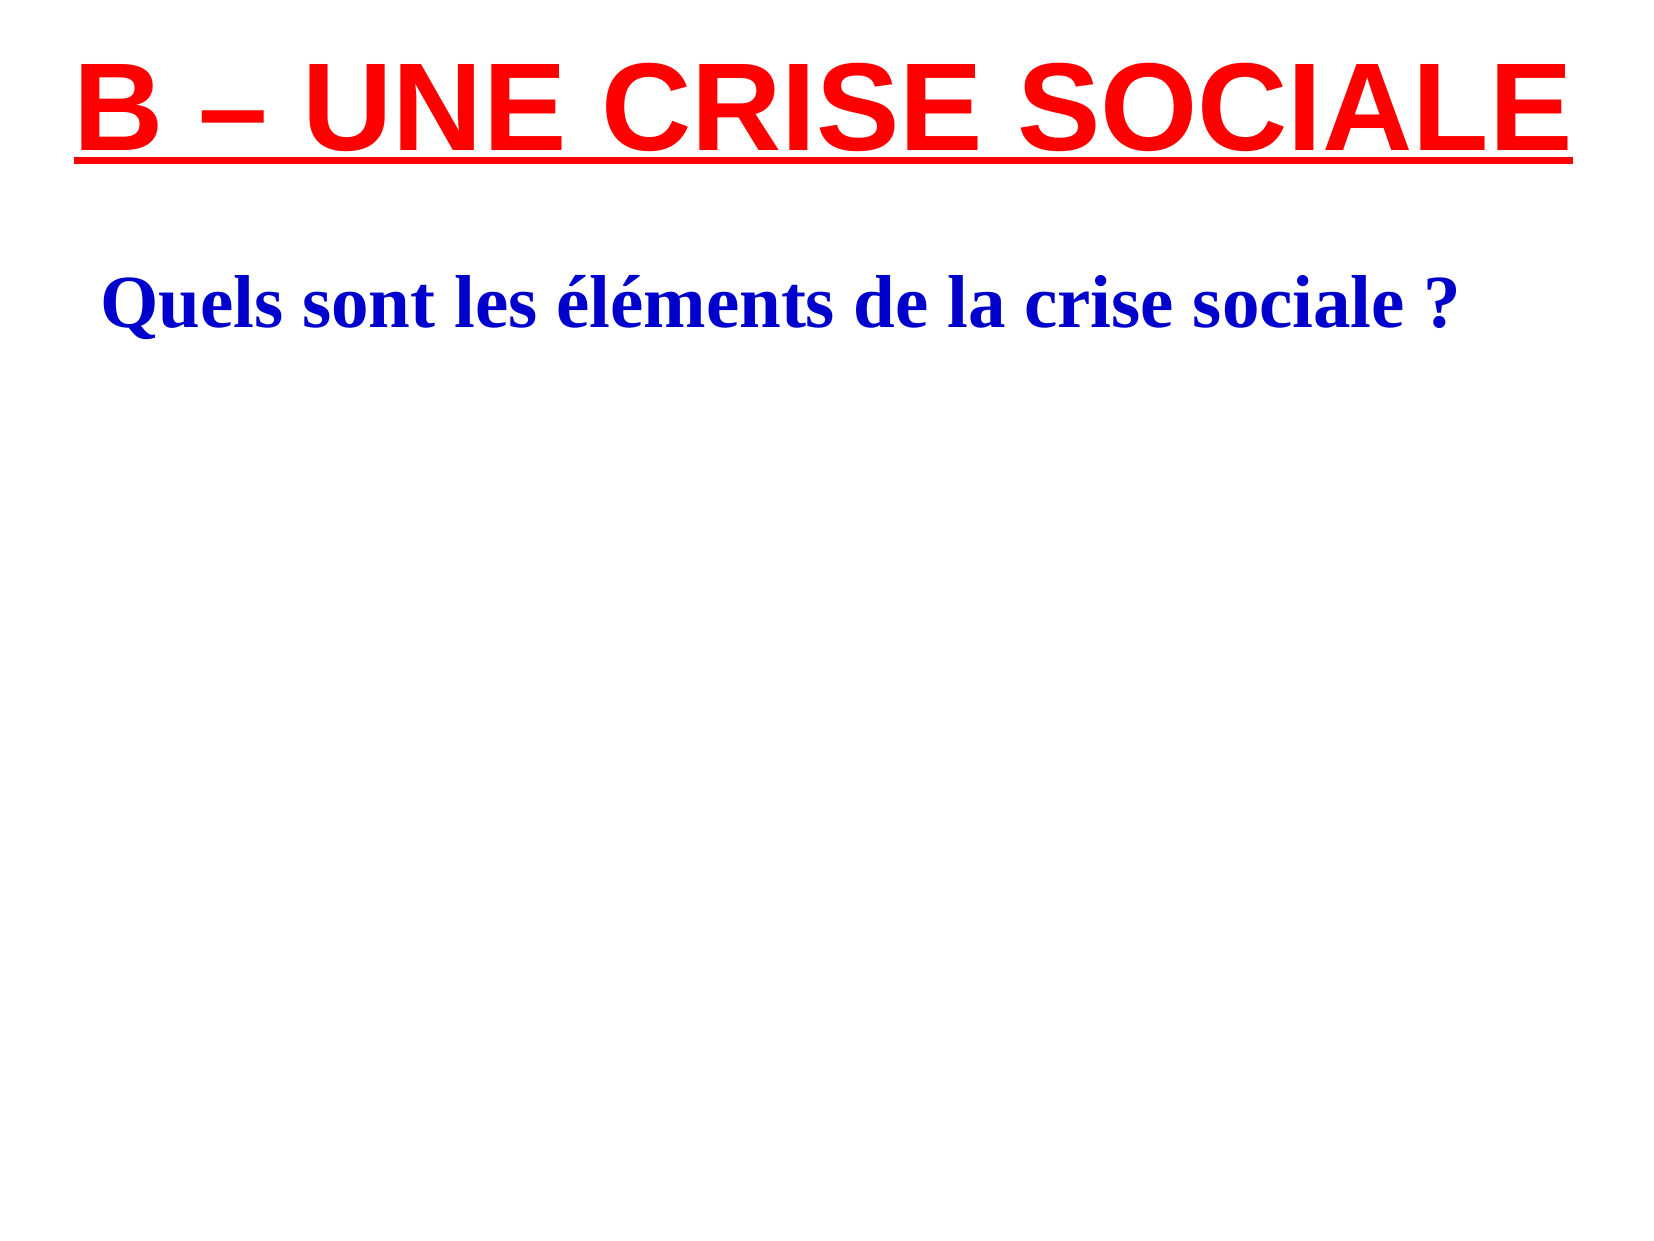

B – UNE CRISE SOCIALE
Quels sont les éléments de la crise sociale ?